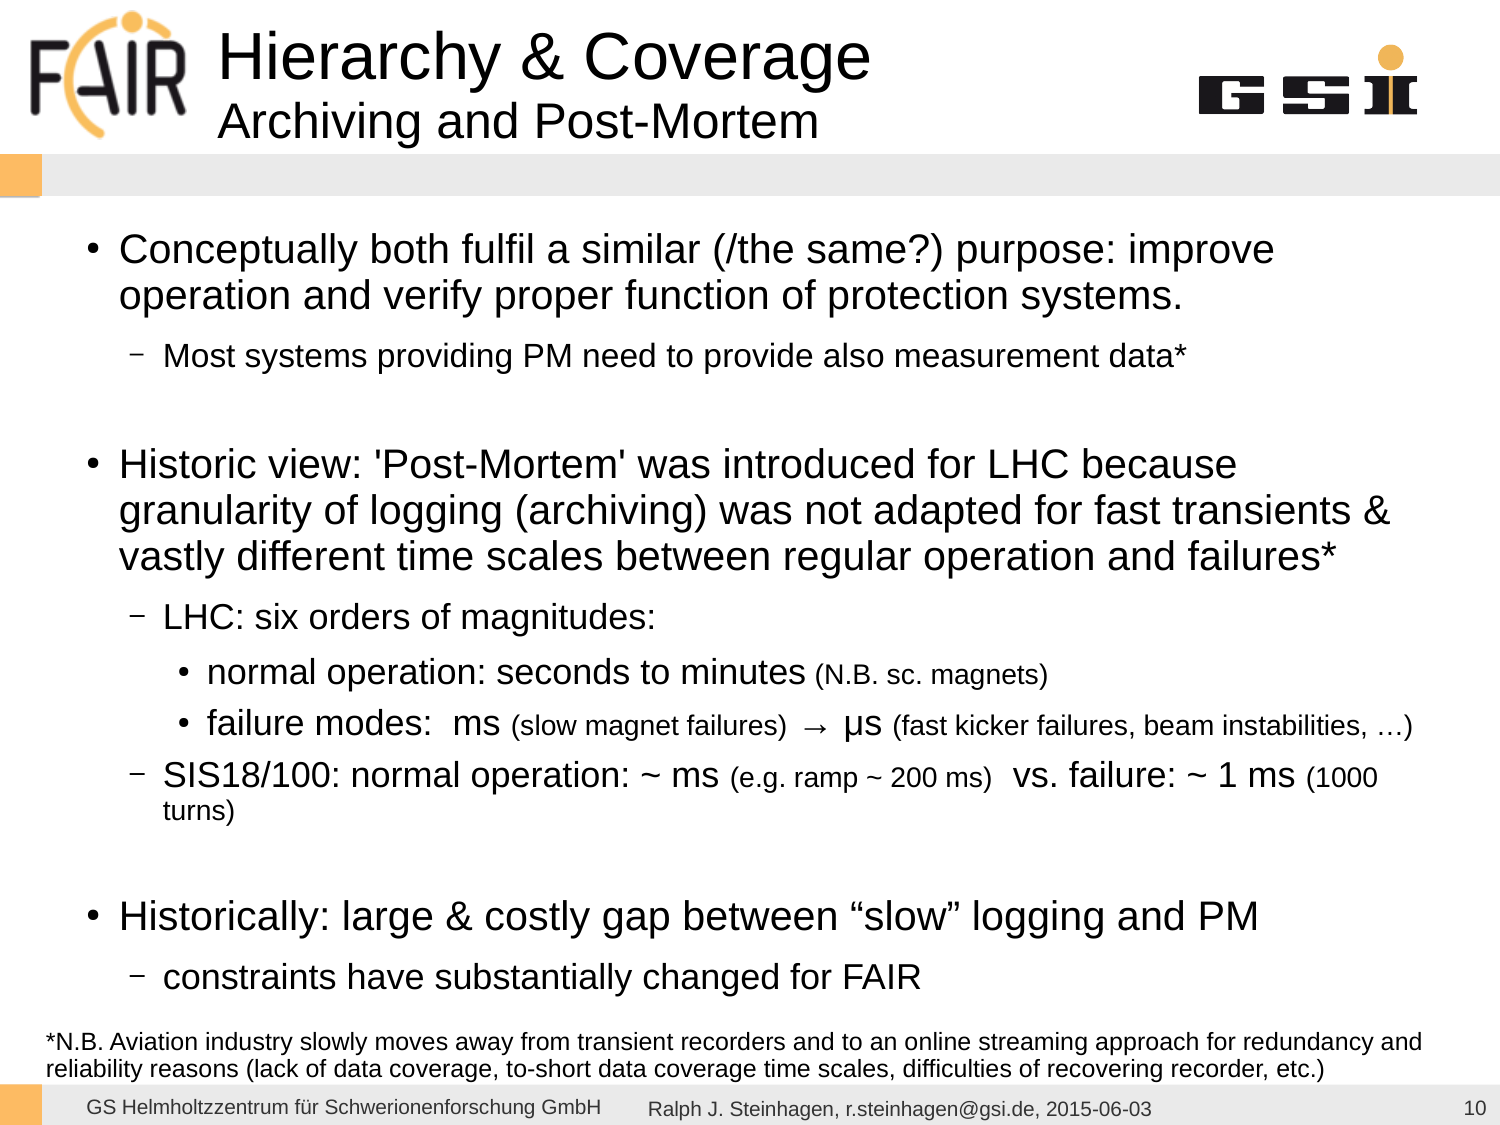

# Hierarchy & Coverage Archiving and Post-Mortem
Conceptually both fulfil a similar (/the same?) purpose: improve operation and verify proper function of protection systems.
Most systems providing PM need to provide also measurement data*
Historic view: 'Post-Mortem' was introduced for LHC because granularity of logging (archiving) was not adapted for fast transients & vastly different time scales between regular operation and failures*
LHC: six orders of magnitudes:
normal operation: seconds to minutes (N.B. sc. magnets)
failure modes: ms (slow magnet failures) → μs (fast kicker failures, beam instabilities, …)
SIS18/100: normal operation: ~ ms (e.g. ramp ~ 200 ms) vs. failure: ~ 1 ms (1000 turns)
Historically: large & costly gap between “slow” logging and PM
constraints have substantially changed for FAIR
*N.B. Aviation industry slowly moves away from transient recorders and to an online streaming approach for redundancy and reliability reasons (lack of data coverage, to-short data coverage time scales, difficulties of recovering recorder, etc.)